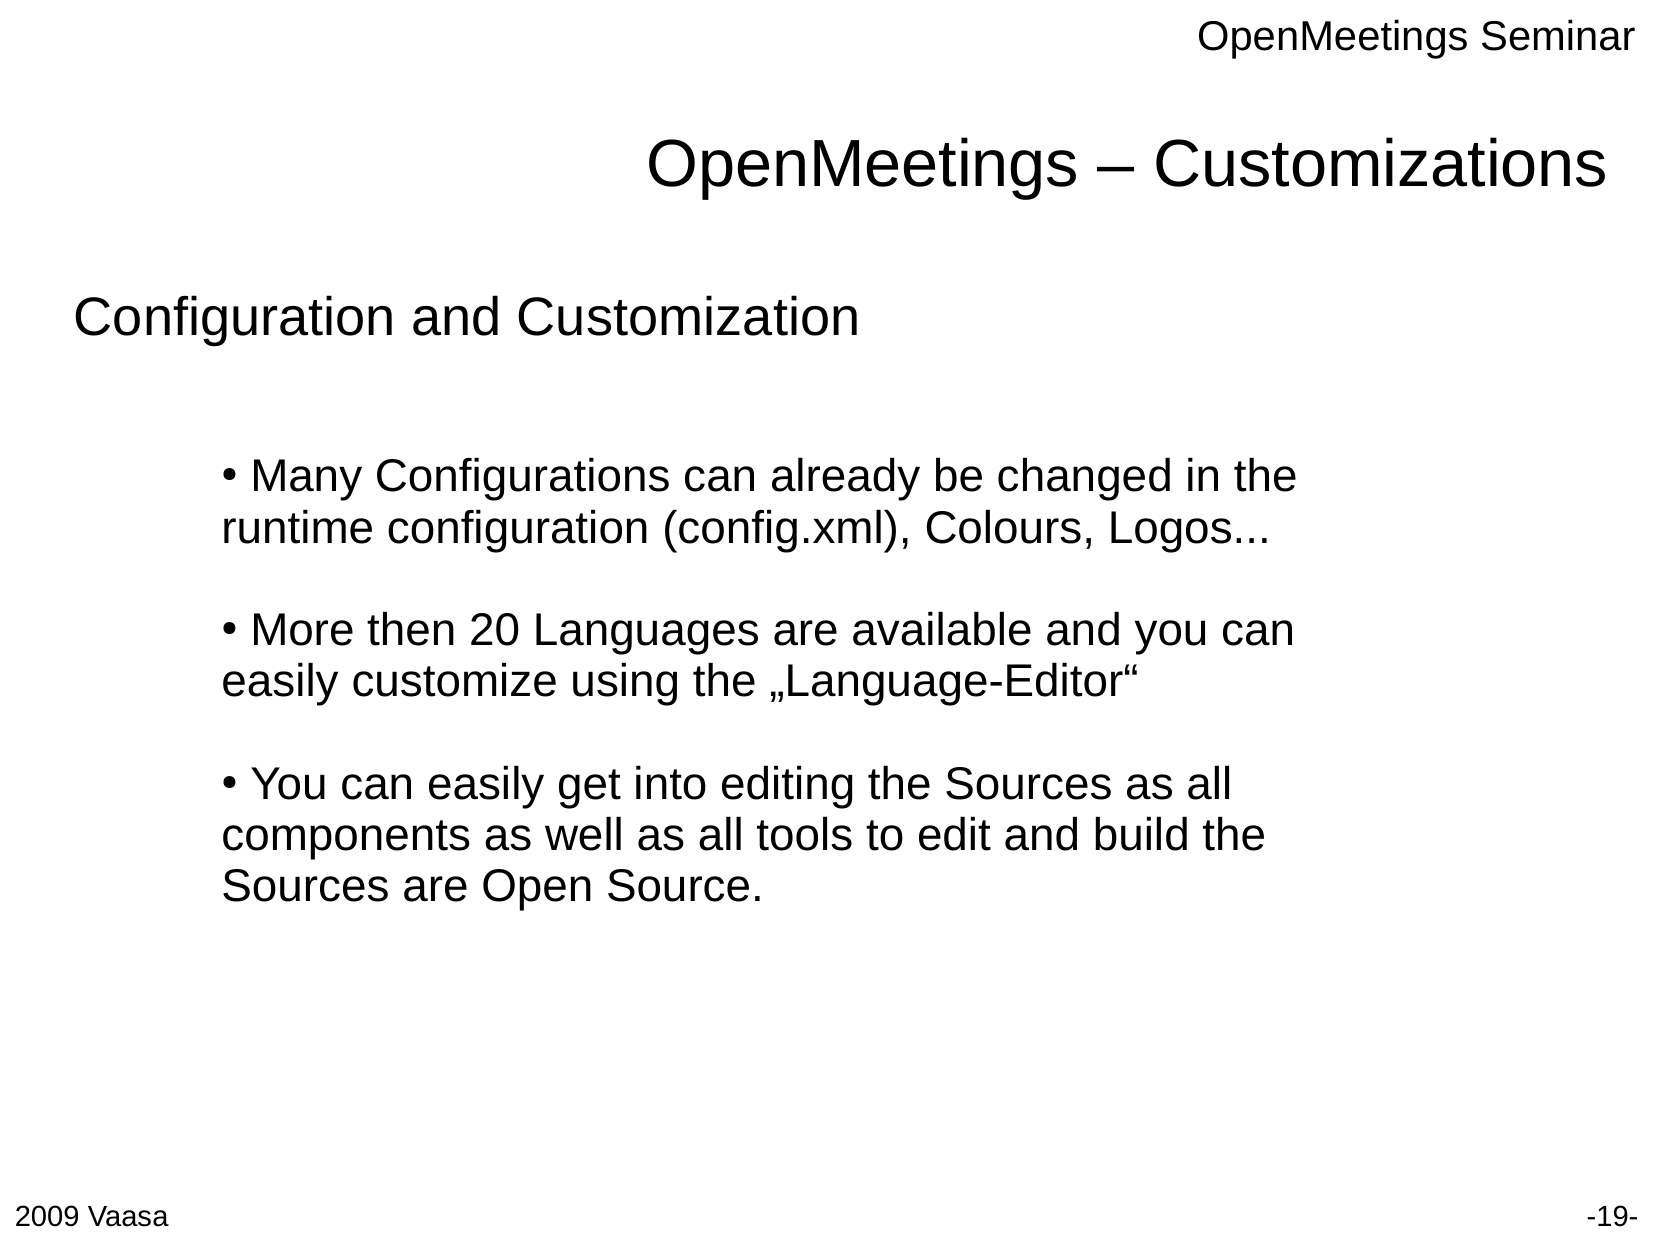

# OpenMeetings Seminar
OpenMeetings – Customizations
Configuration and Customization
 Many Configurations can already be changed in the runtime configuration (config.xml), Colours, Logos...
 More then 20 Languages are available and you can easily customize using the „Language-Editor“
 You can easily get into editing the Sources as all components as well as all tools to edit and build the Sources are Open Source.
-19-
2009 Vaasa